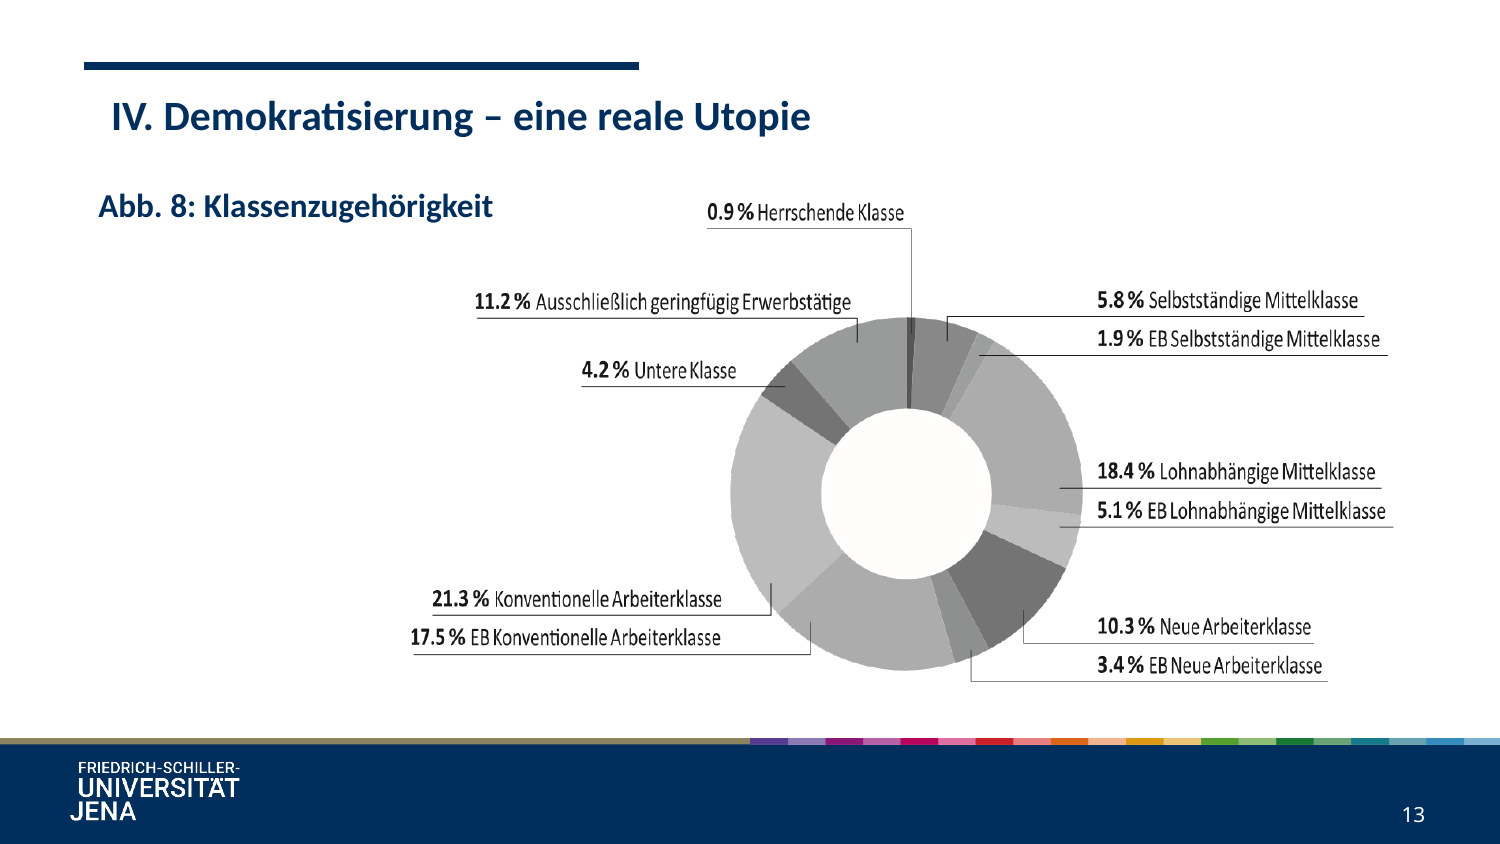

IV. Demokratisierung – eine reale Utopie
Abb. 8: Klassenzugehörigkeit